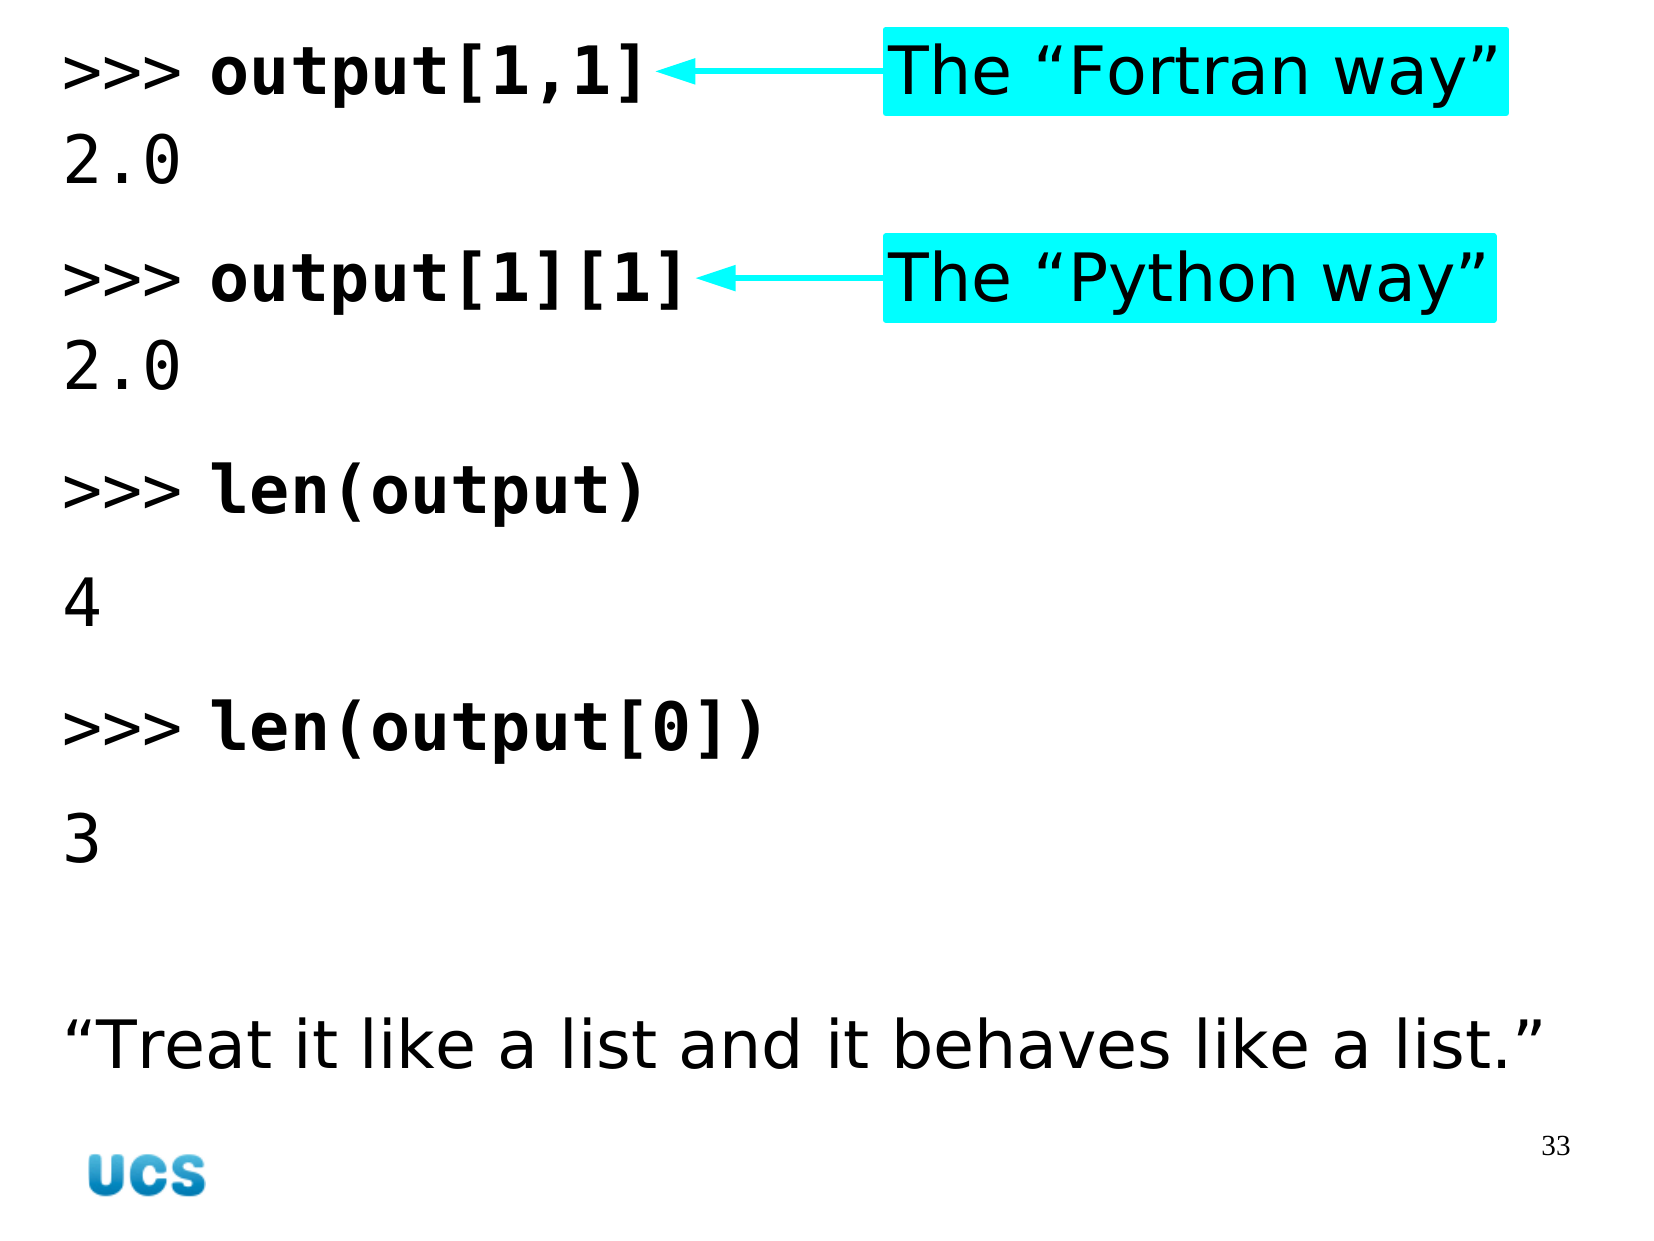

>>>
output[1,1]
The “Fortran way”
2.0
>>>
output[1][1]
The “Python way”
2.0
>>>
len(output)
4
>>>
len(output[0])
3
“Treat it like a list and it behaves like a list.”
33